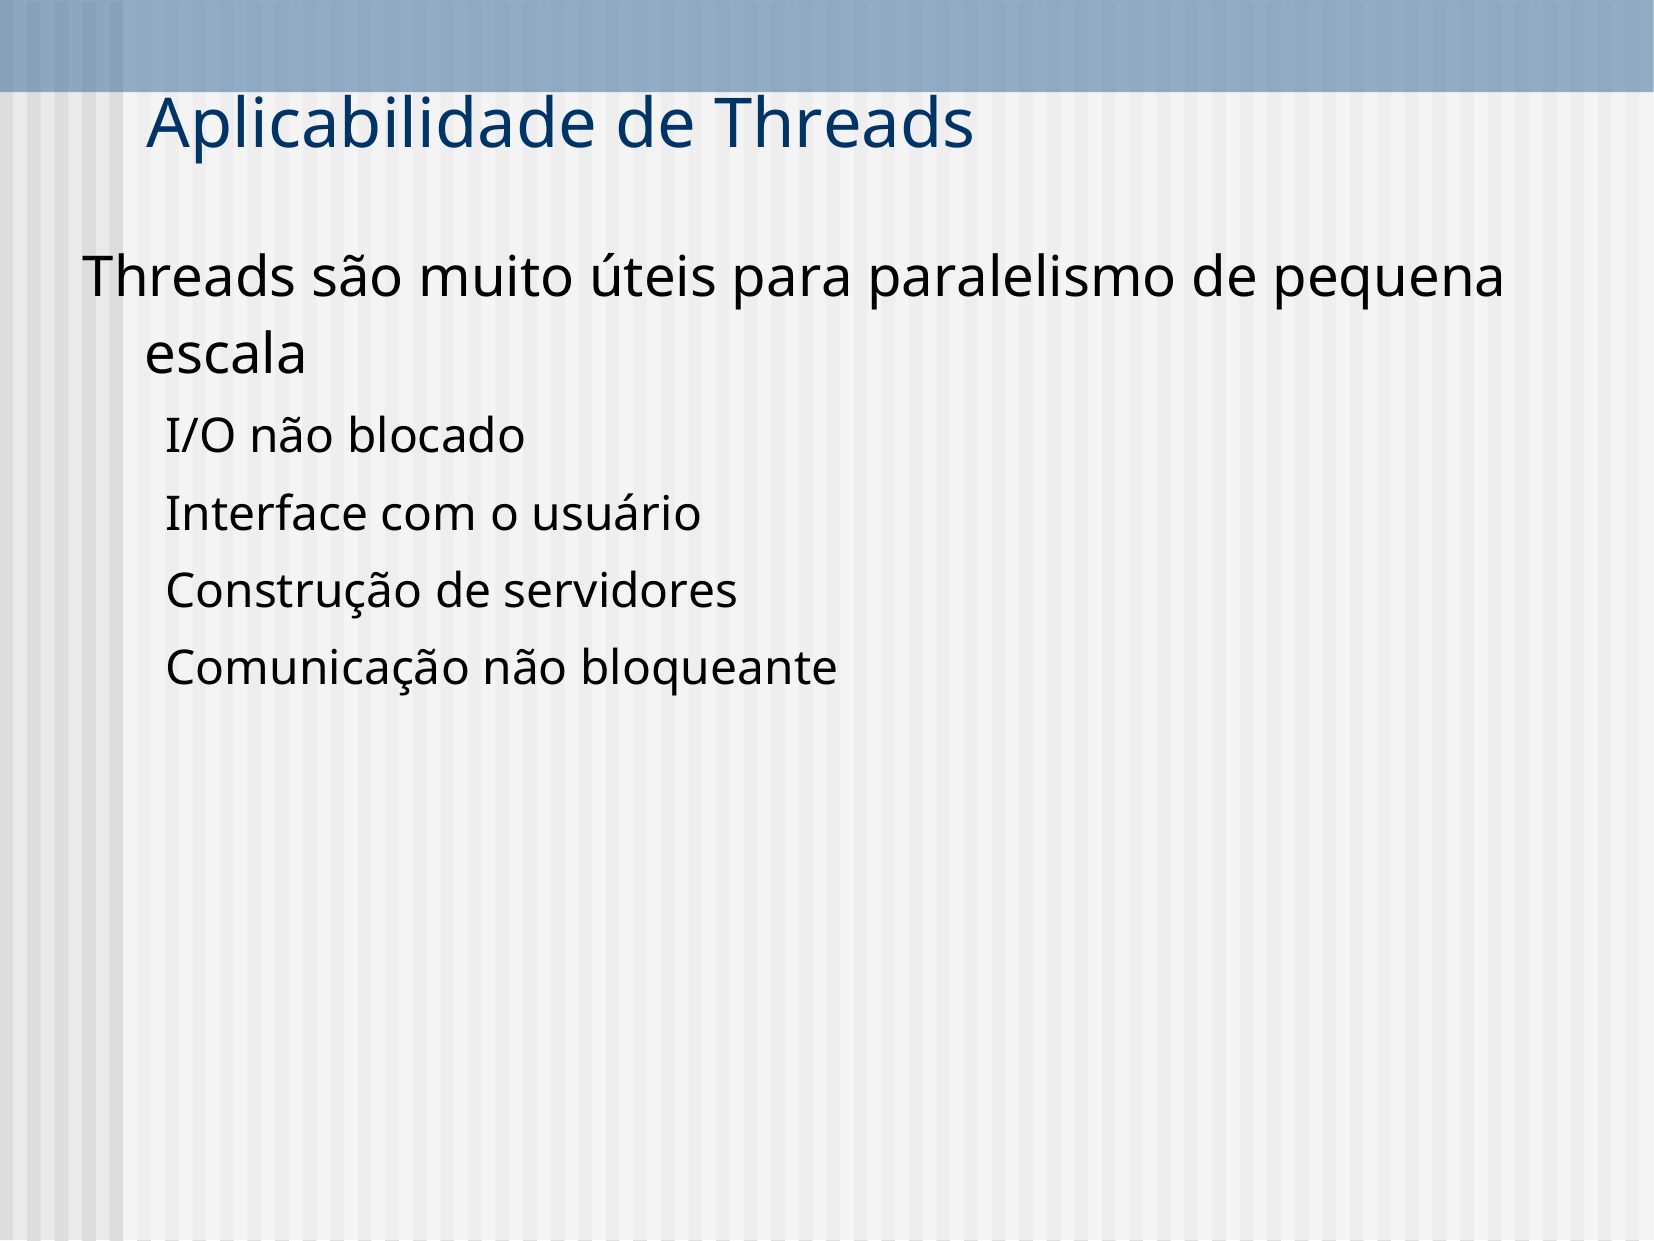

# Aplicabilidade de Threads
Threads são muito úteis para paralelismo de pequena escala
I/O não blocado
Interface com o usuário
Construção de servidores
Comunicação não bloqueante